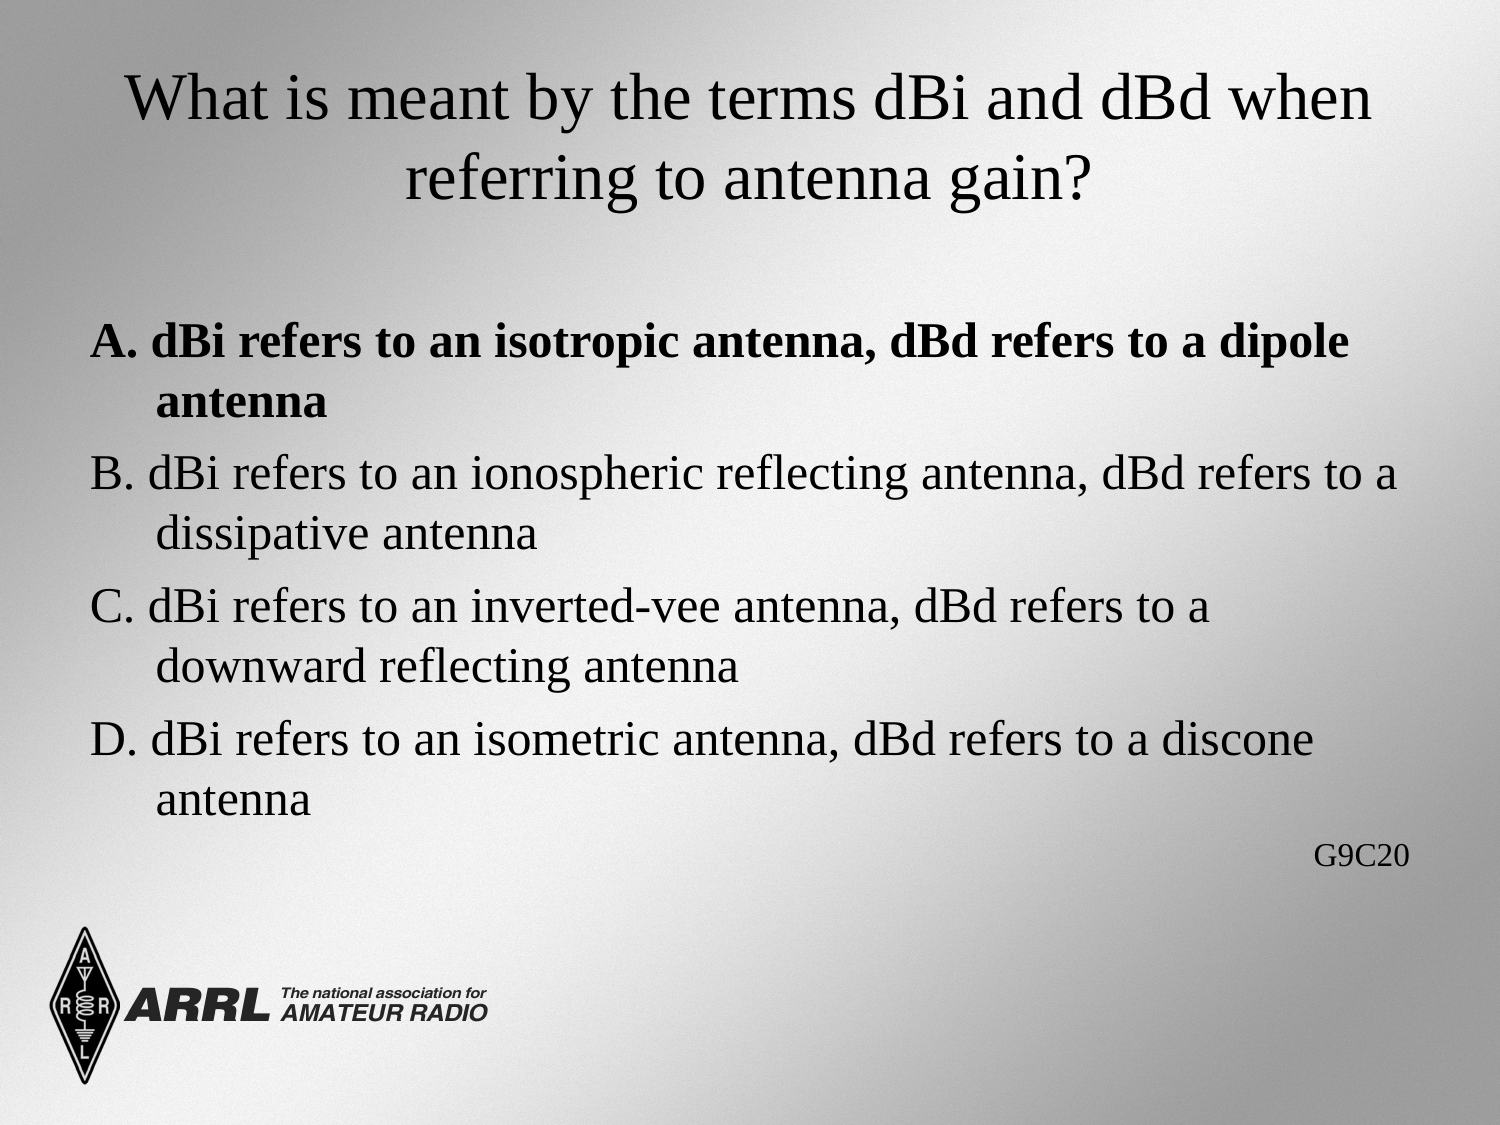

# What is meant by the terms dBi and dBd when referring to antenna gain?
A. dBi refers to an isotropic antenna, dBd refers to a dipole antenna
B. dBi refers to an ionospheric reflecting antenna, dBd refers to a dissipative antenna
C. dBi refers to an inverted-vee antenna, dBd refers to a downward reflecting antenna
D. dBi refers to an isometric antenna, dBd refers to a discone antenna
 G9C20